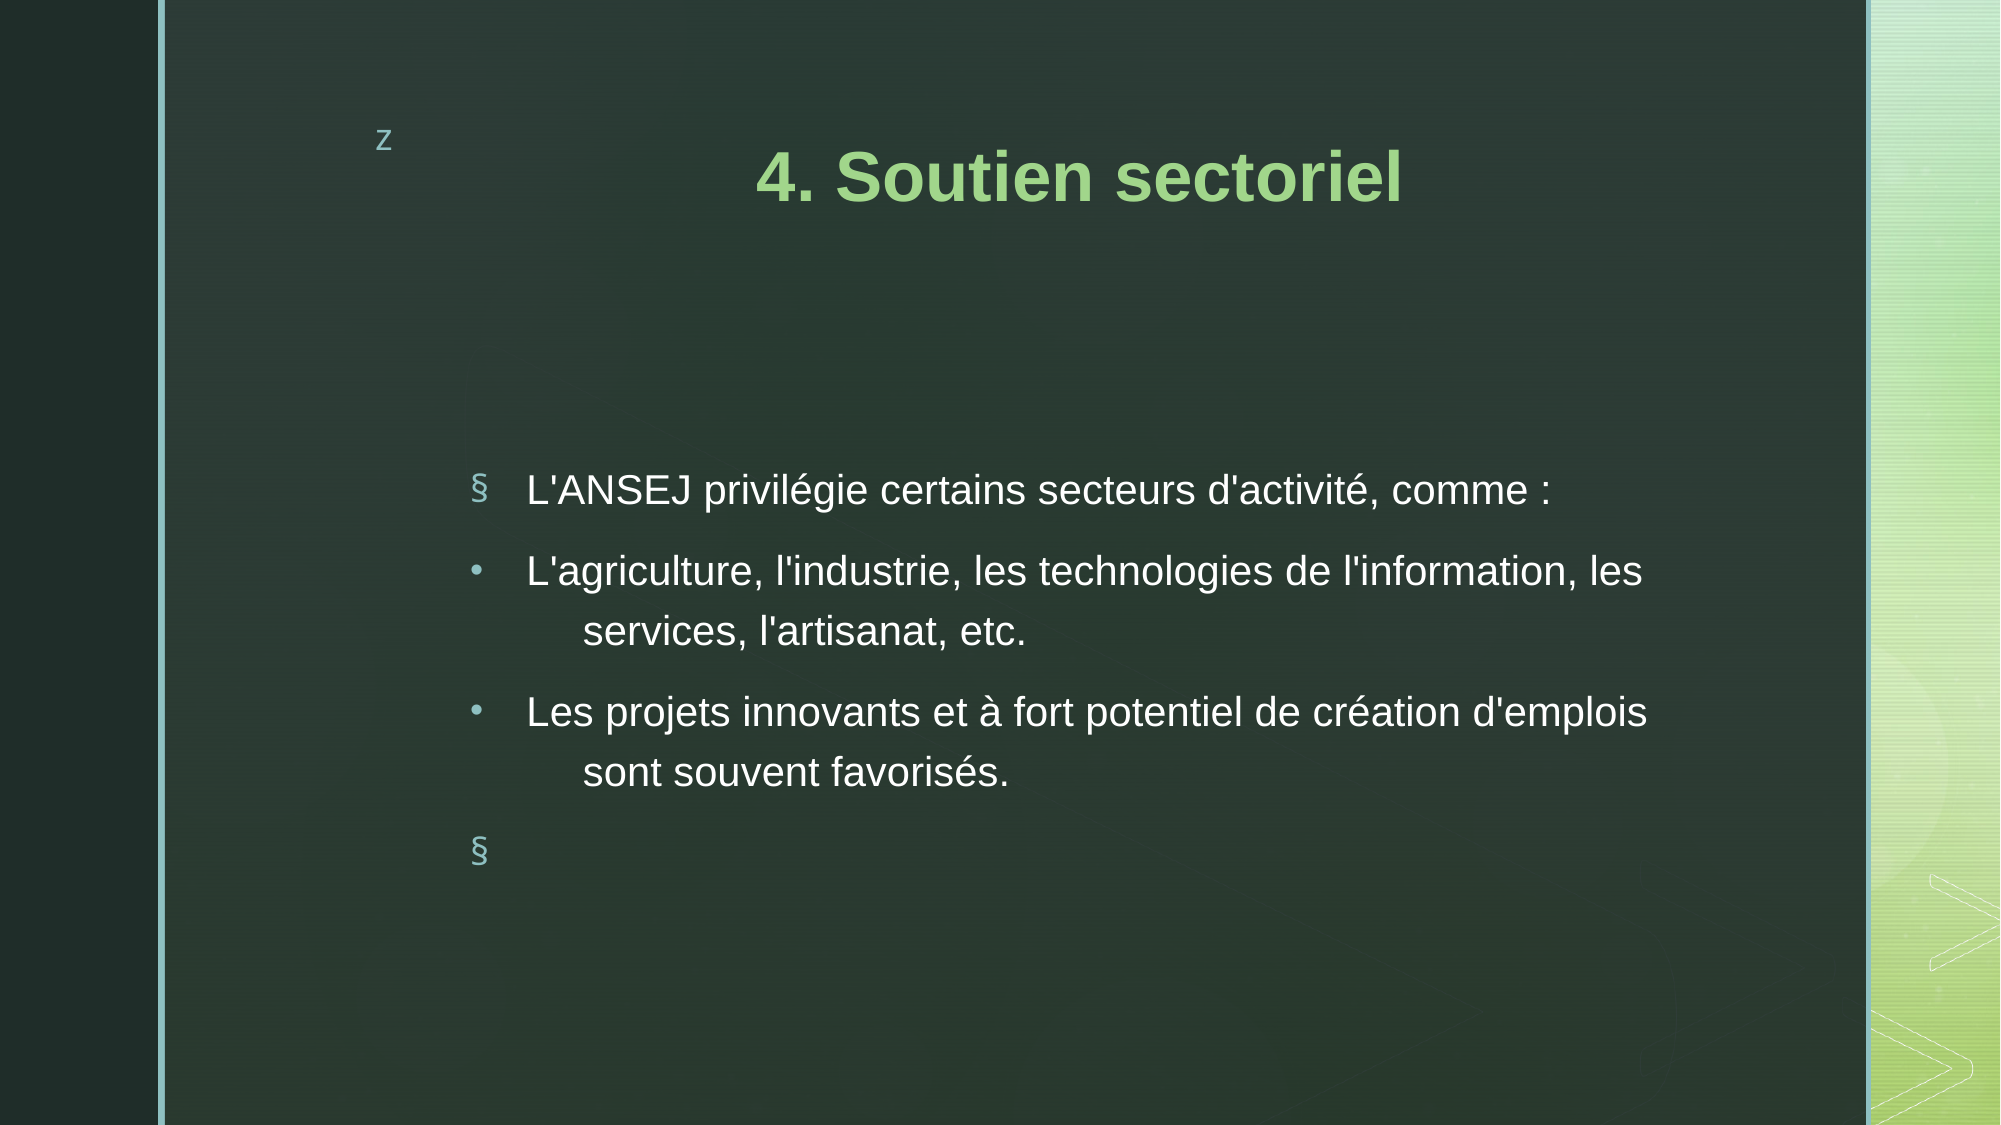

# 4. Soutien sectoriel
L'ANSEJ privilégie certains secteurs d'activité, comme :
L'agriculture, l'industrie, les technologies de l'information, les services, l'artisanat, etc.
Les projets innovants et à fort potentiel de création d'emplois sont souvent favorisés.